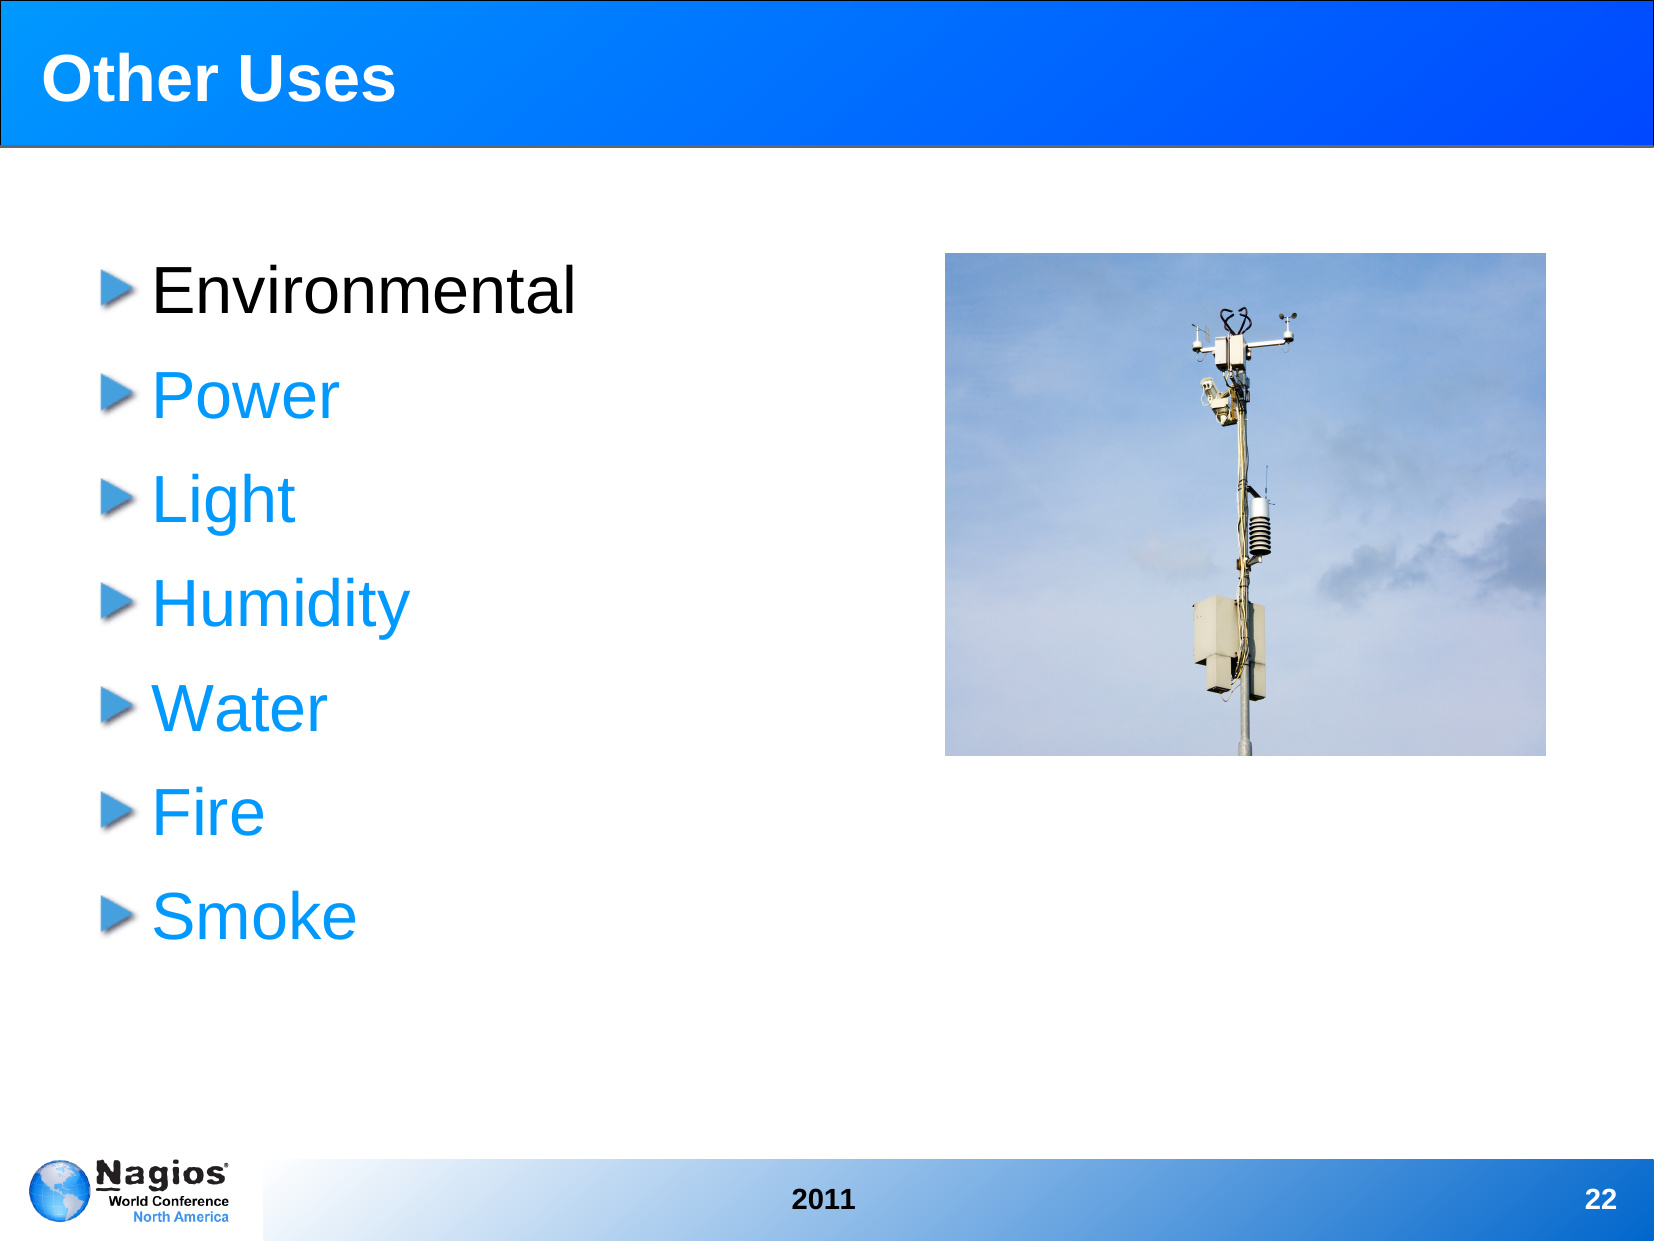

# Other Uses
Environmental
Power
Light
Humidity
Water
Fire
Smoke
2011
22